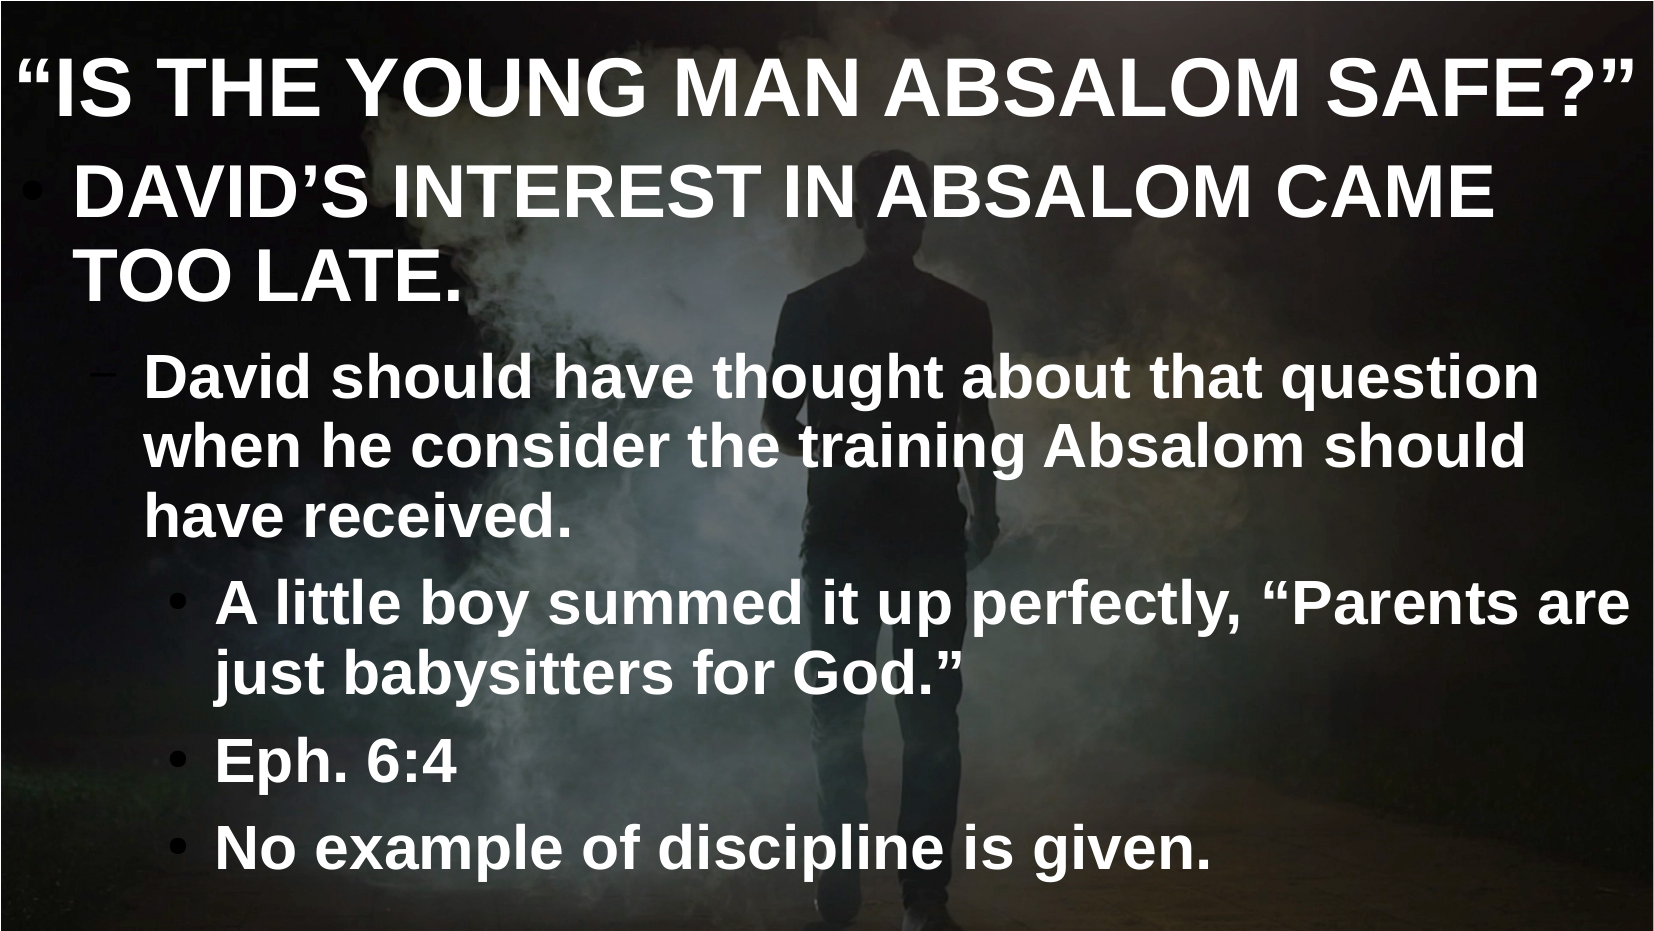

# “IS THE YOUNG MAN ABSALOM SAFE?”
DAVID’S INTEREST IN ABSALOM CAME TOO LATE.
David should have thought about that question when he consider the training Absalom should have received.
A little boy summed it up perfectly, “Parents are just babysitters for God.”
Eph. 6:4
No example of discipline is given.